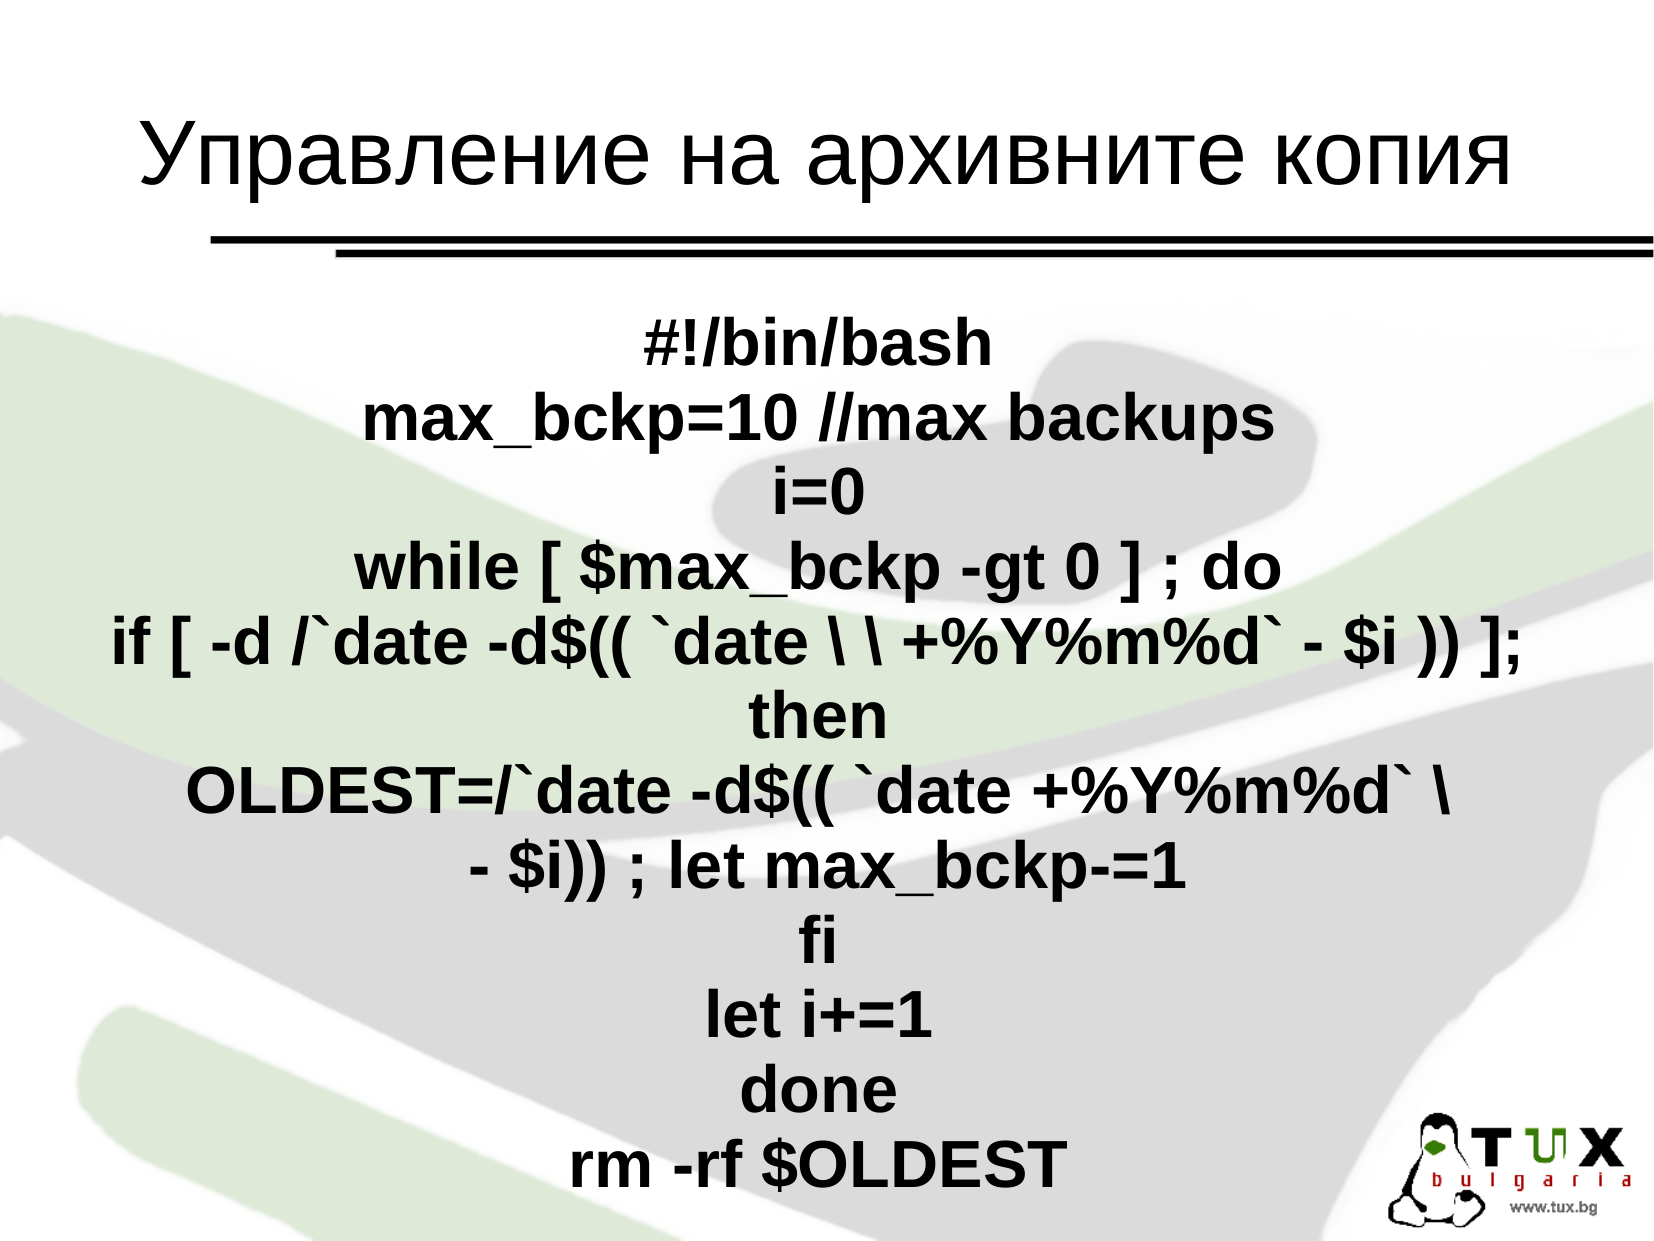

# Управлениe на архивните копия
#!/bin/bash
max_bckp=10 //max backups
i=0
while [ $max_bckp -gt 0 ] ; do
if [ -d /`date -d$(( `date \ \ +%Y%m%d` - $i )) ]; then
OLDEST=/`date -d$(( `date +%Y%m%d` \
 - $i)) ; let max_bckp-=1
fi
let i+=1
done
rm -rf $OLDEST